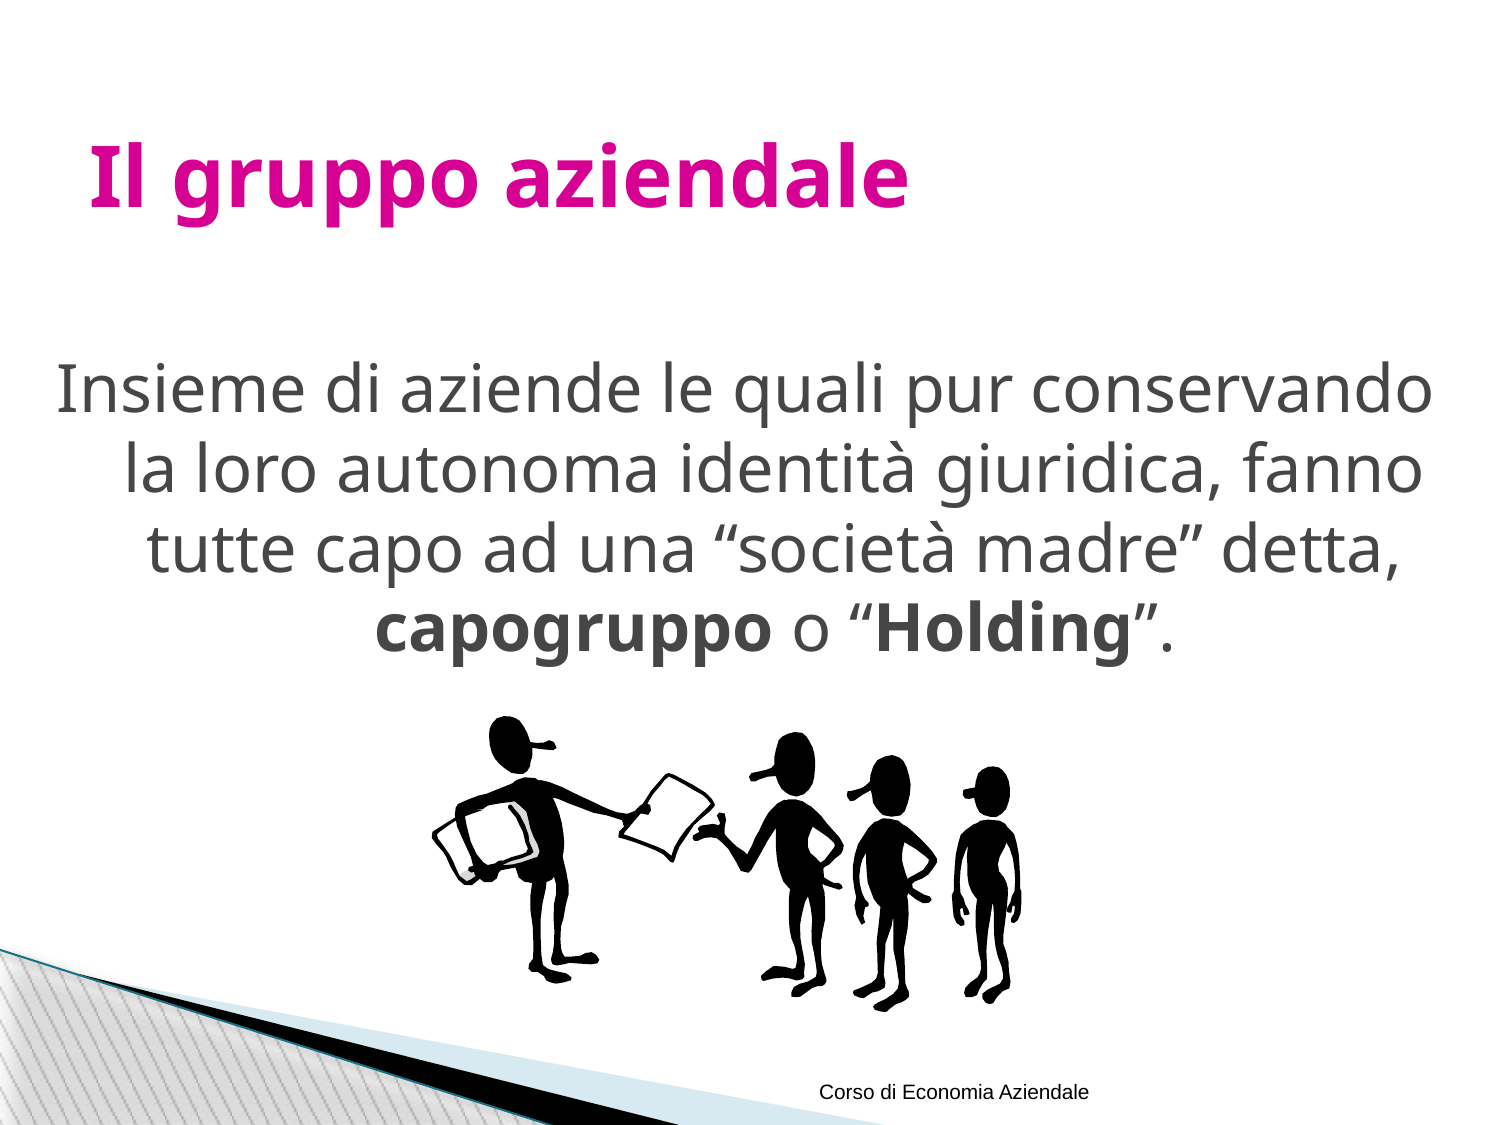

# Il gruppo aziendale
Insieme di aziende le quali pur conservando la loro autonoma identità giuridica, fanno tutte capo ad una “società madre” detta, capogruppo o “Holding”.
Corso di Economia Aziendale